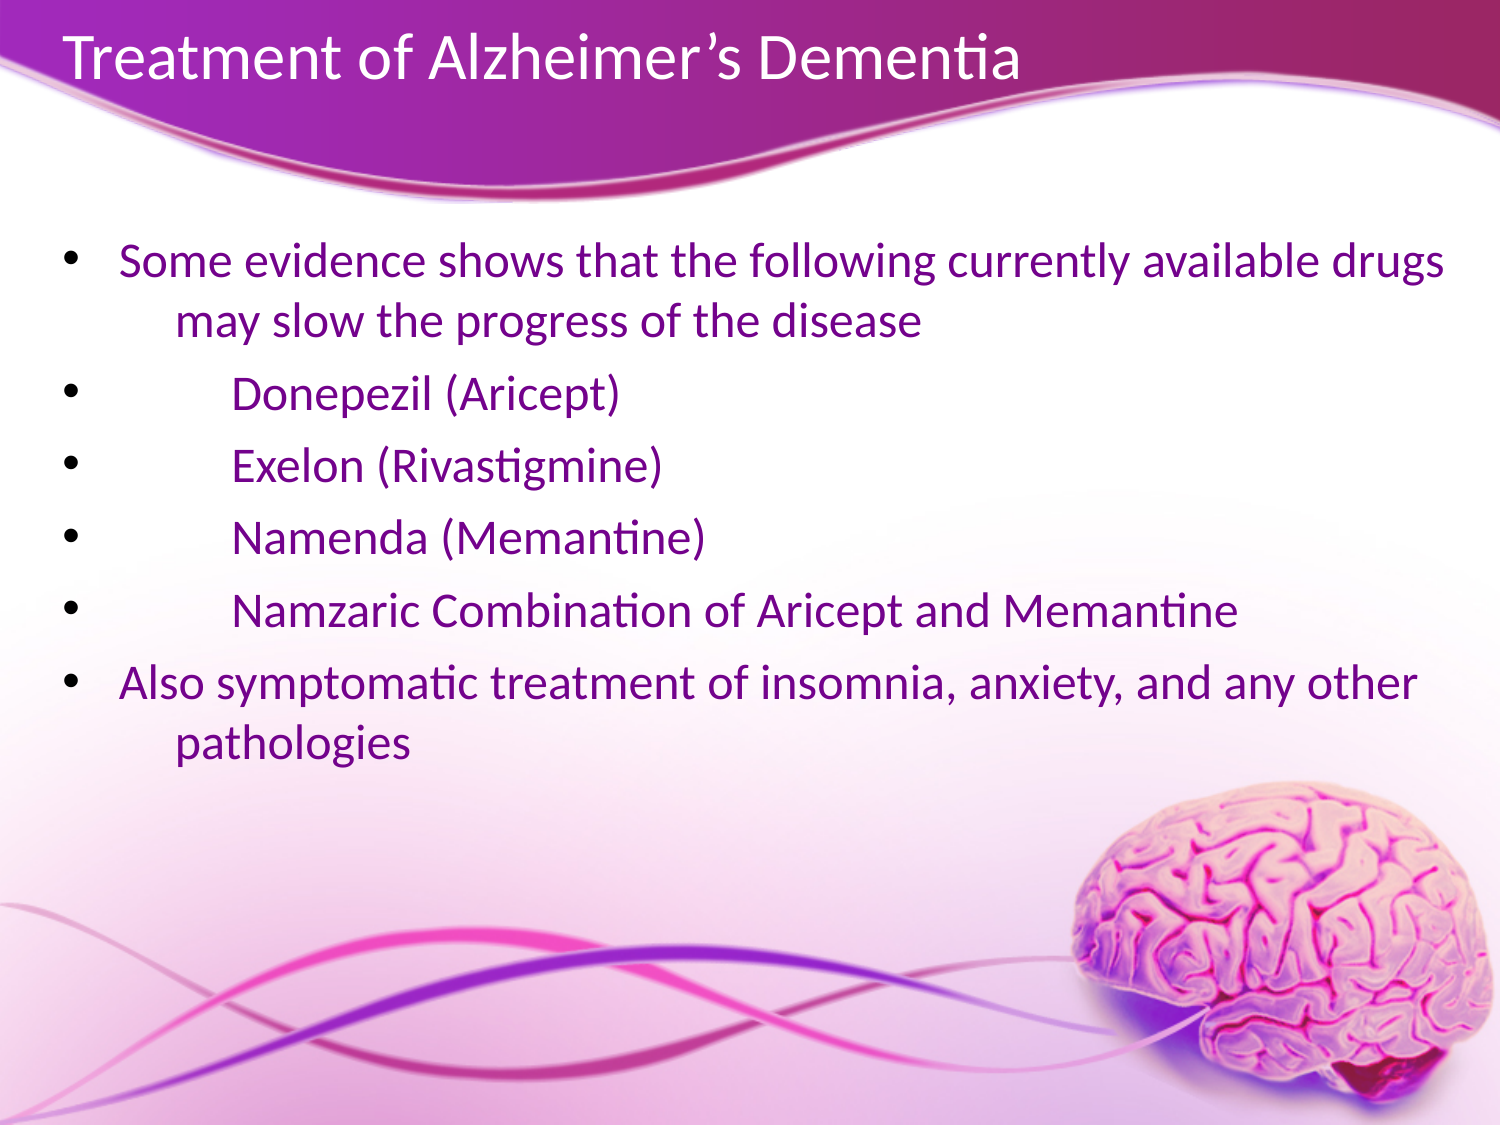

# Treatment of Alzheimer’s Dementia
Some evidence shows that the following currently available drugs may slow the progress of the disease
 Donepezil (Aricept)
 Exelon (Rivastigmine)
 Namenda (Memantine)
 Namzaric Combination of Aricept and Memantine
Also symptomatic treatment of insomnia, anxiety, and any other pathologies